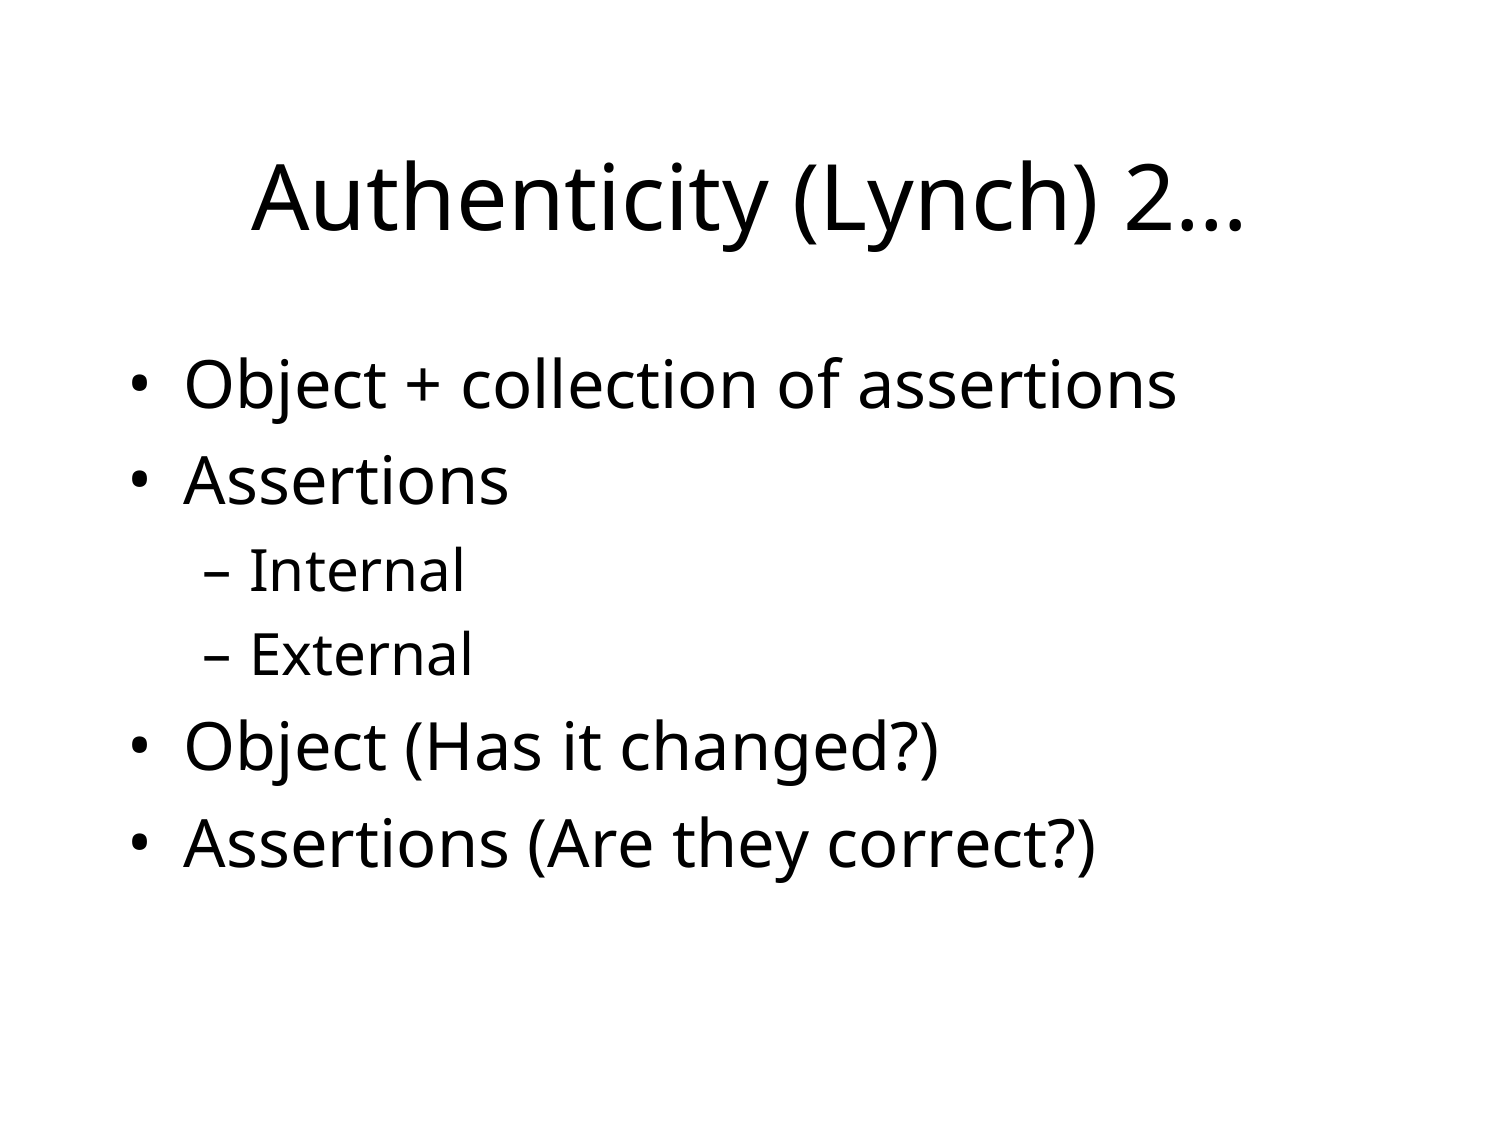

# Authenticity (Lynch) 2…
Object + collection of assertions
Assertions
Internal
External
Object (Has it changed?)
Assertions (Are they correct?)